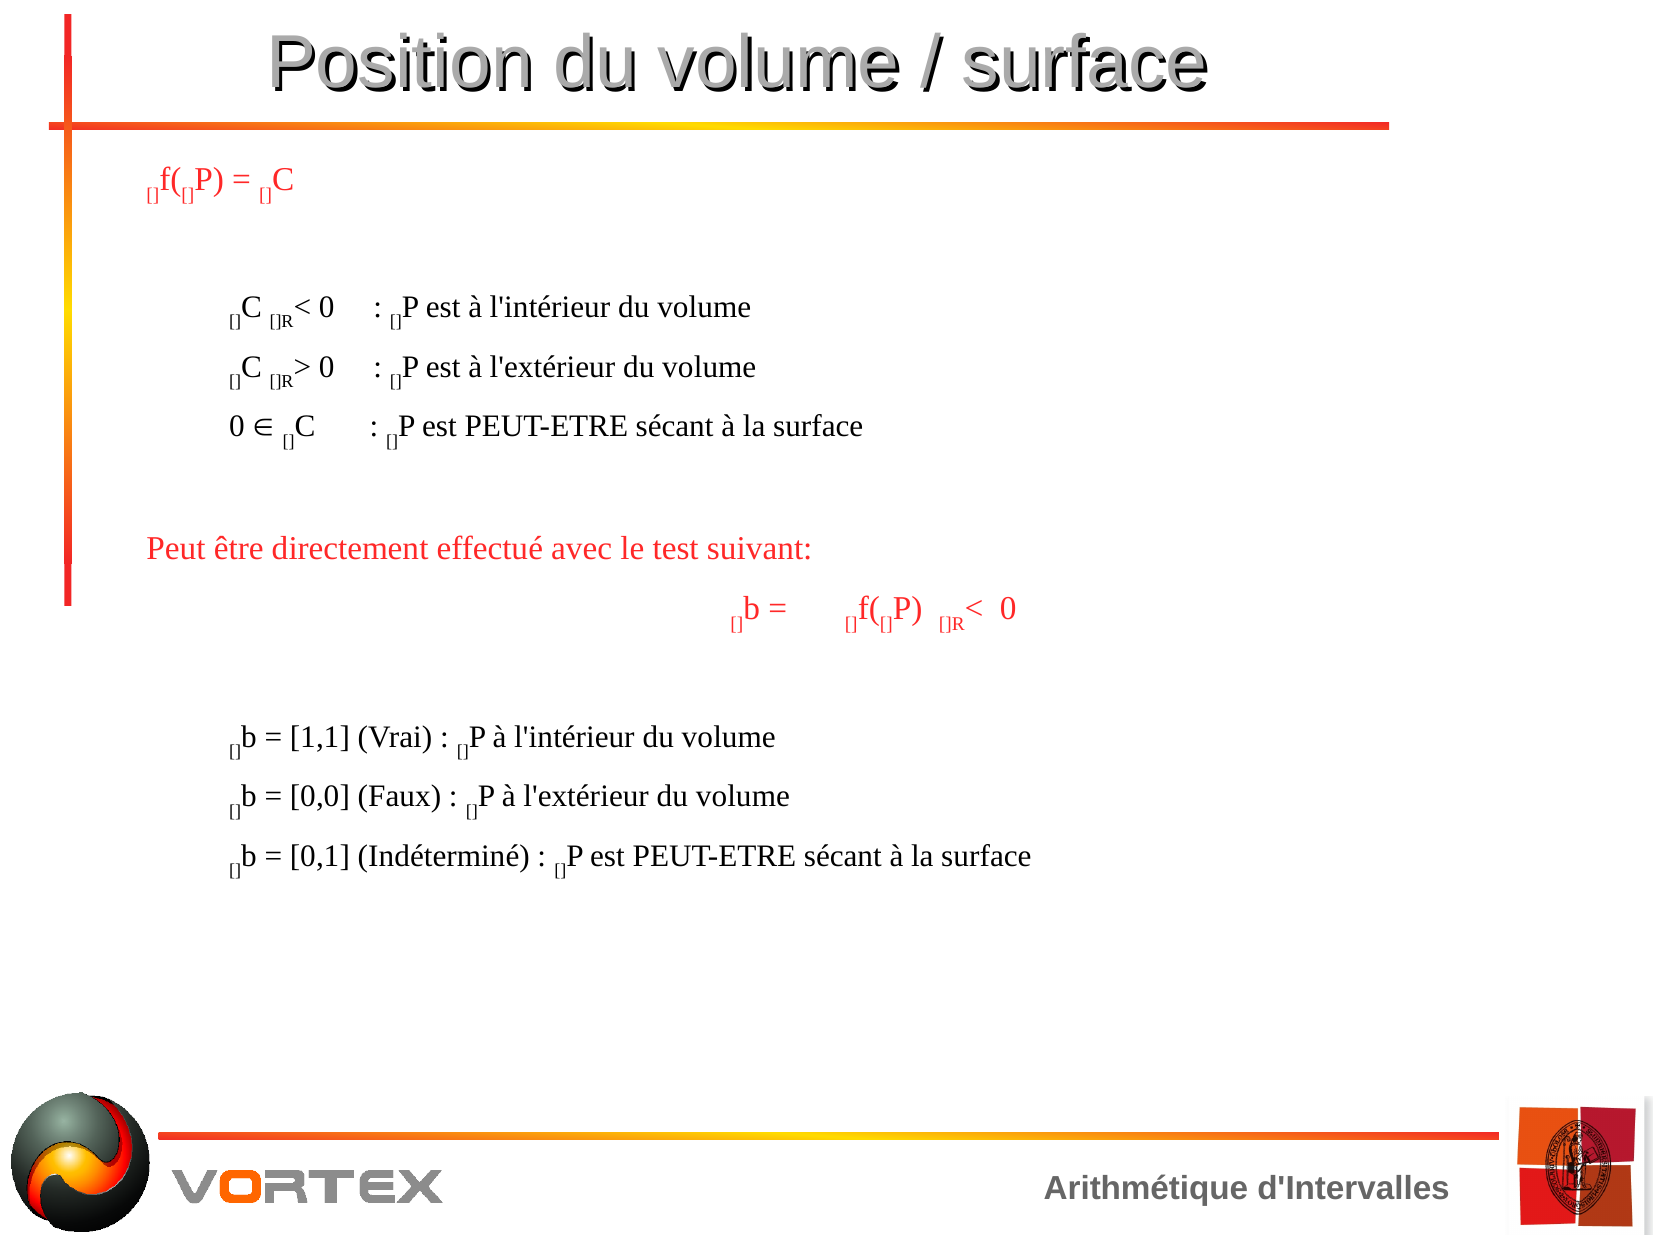

# Position du volume / surface
[]f([]P) = []C
[]C []R< 0 : []P est à l'intérieur du volume
[]C []R> 0 : []P est à l'extérieur du volume
0  []C : []P est PEUT-ETRE sécant à la surface
Peut être directement effectué avec le test suivant:
[]b = []f([]P) []R< 0
[]b = [1,1] (Vrai) : []P à l'intérieur du volume
[]b = [0,0] (Faux) : []P à l'extérieur du volume
[]b = [0,1] (Indéterminé) : []P est PEUT-ETRE sécant à la surface